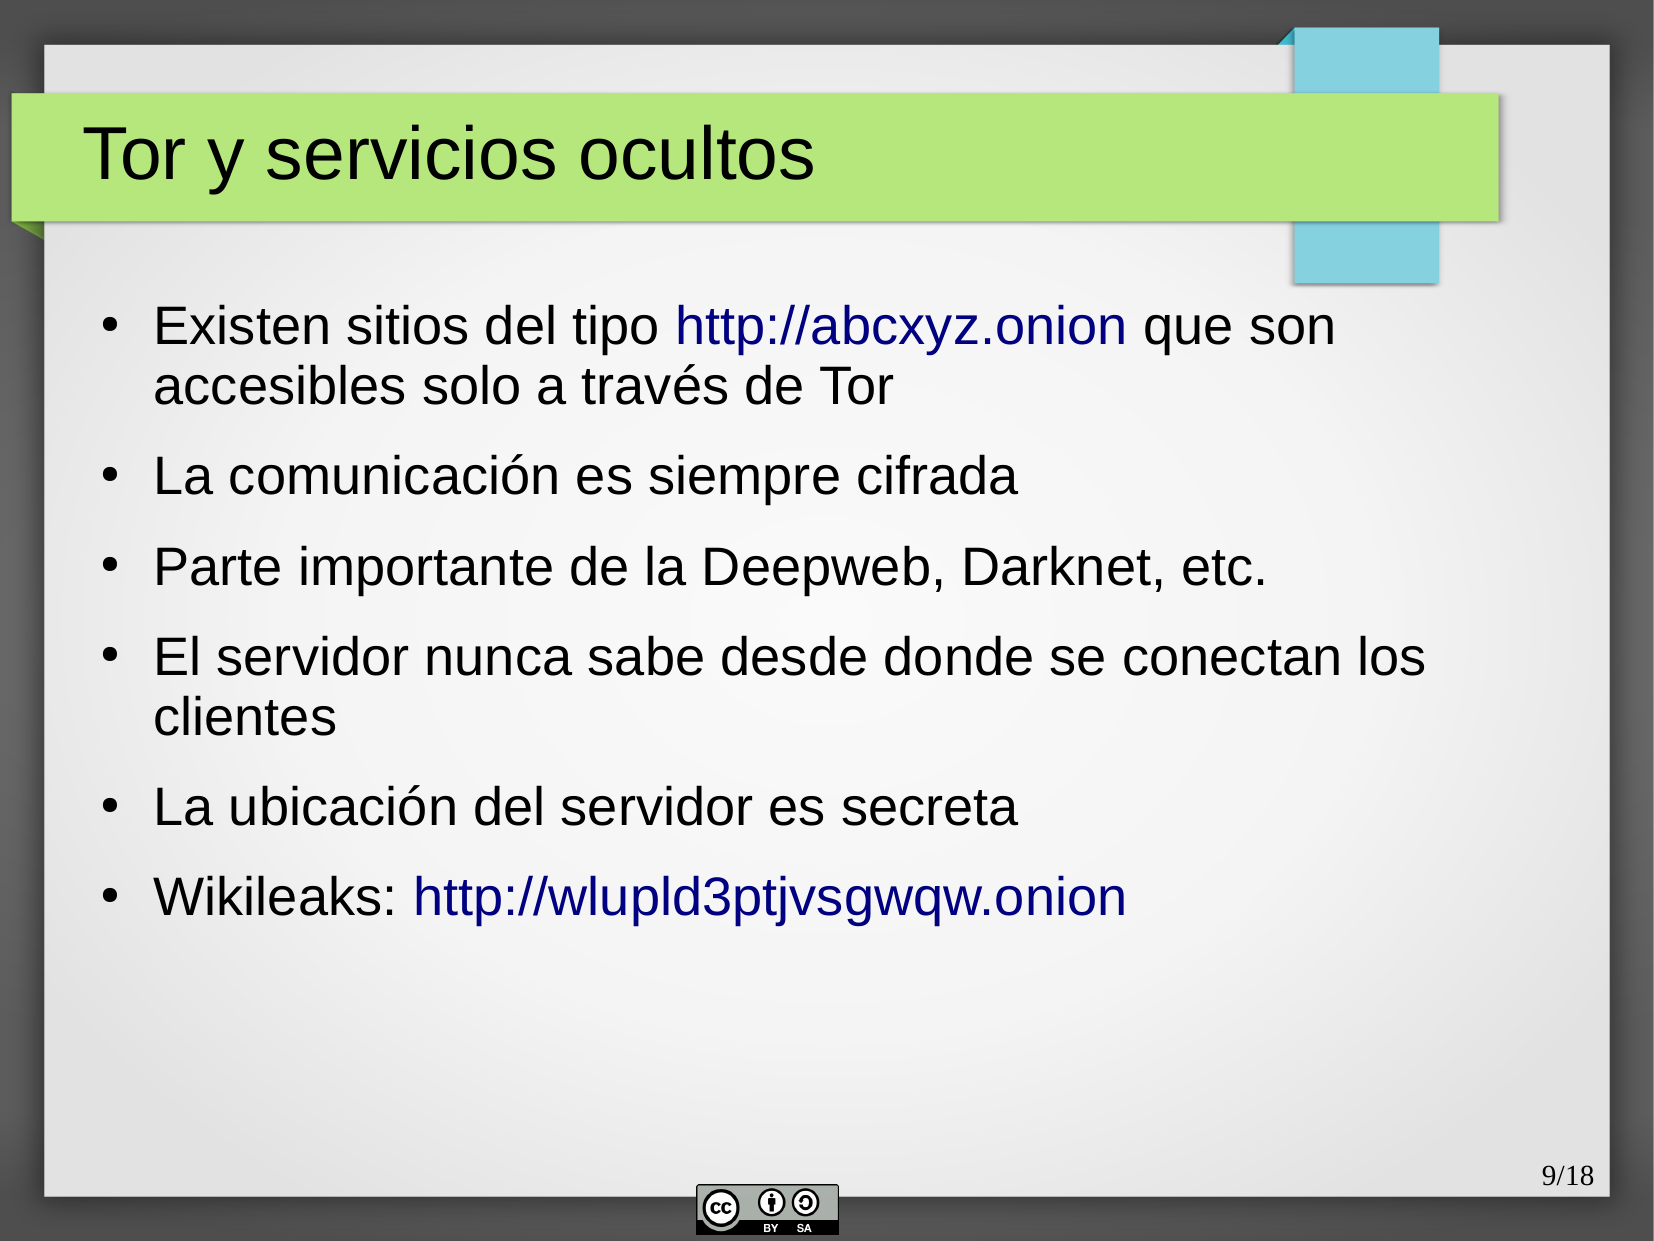

# Tor y servicios ocultos
Existen sitios del tipo http://abcxyz.onion que son accesibles solo a través de Tor
La comunicación es siempre cifrada
Parte importante de la Deepweb, Darknet, etc.
El servidor nunca sabe desde donde se conectan los clientes
La ubicación del servidor es secreta
Wikileaks: http://wlupld3ptjvsgwqw.onion
9